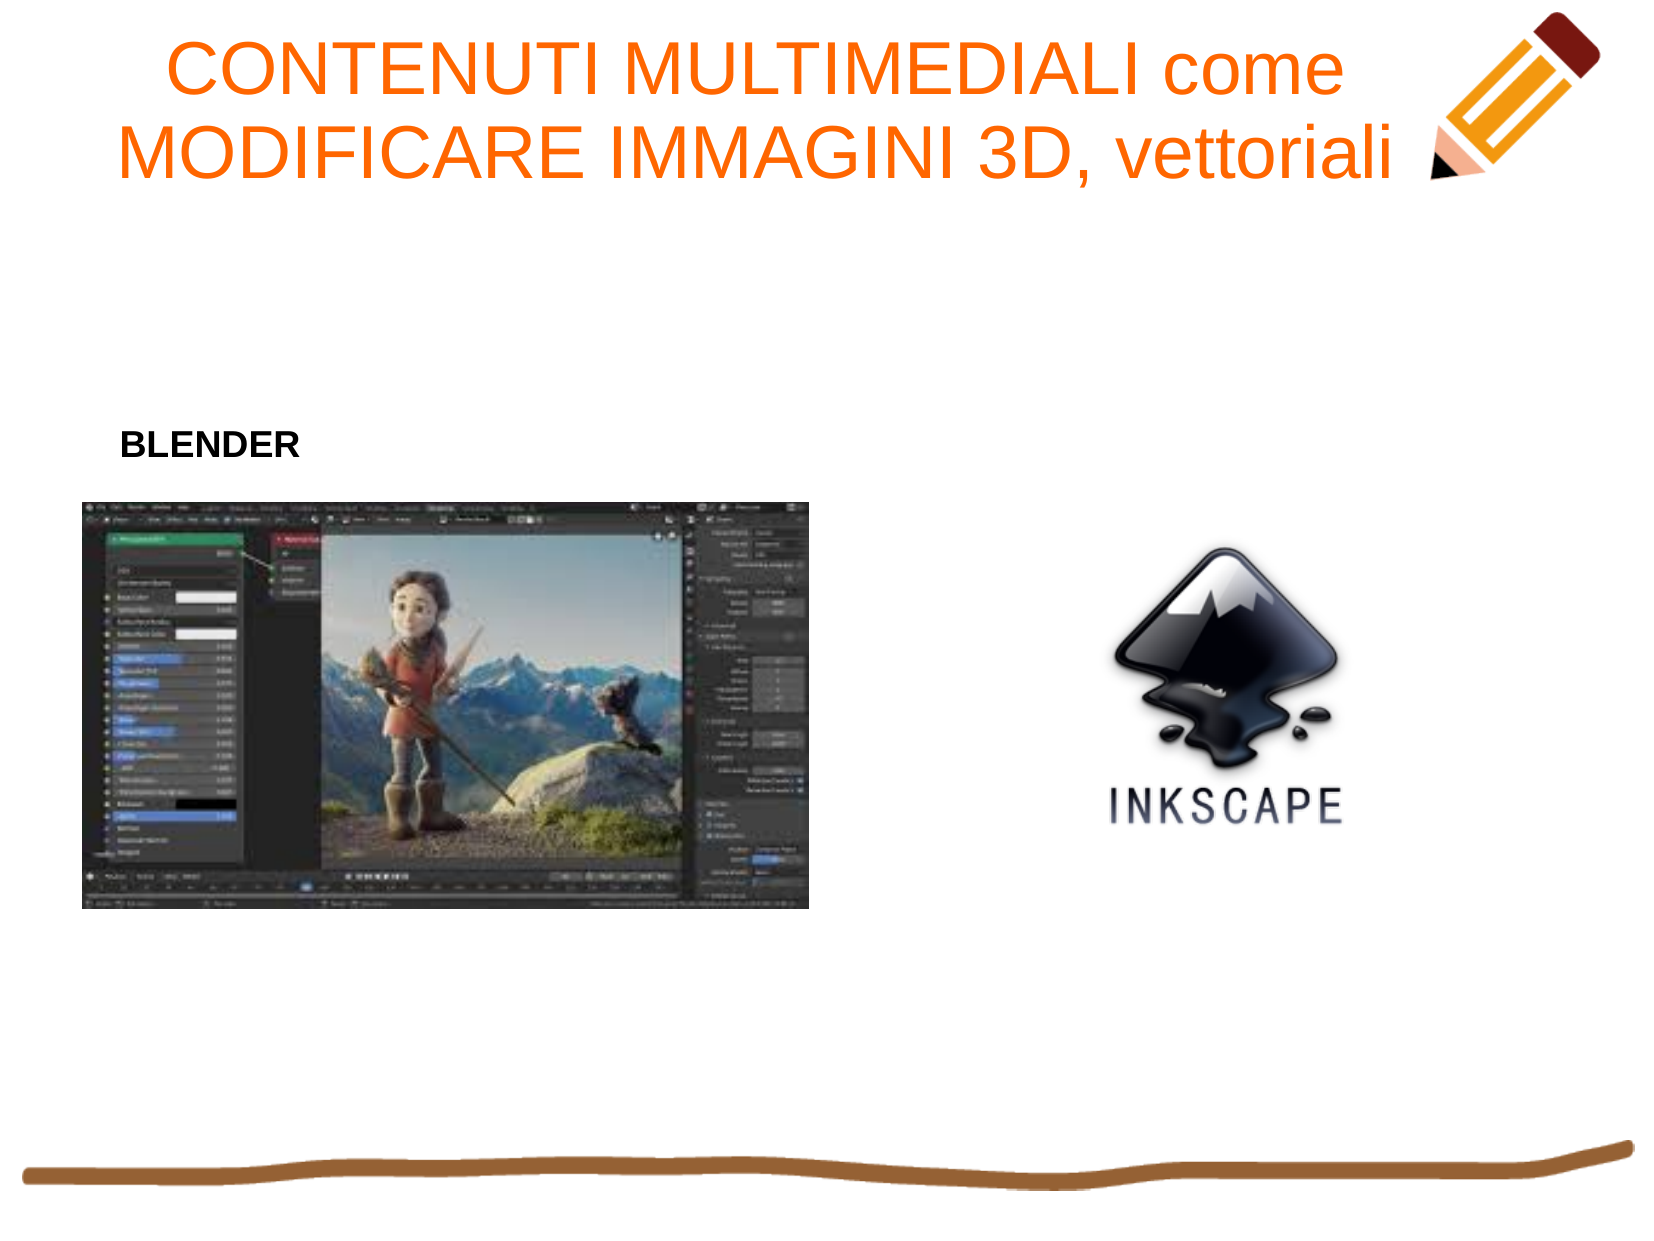

# CONTENUTI MULTIMEDIALI come MODIFICARE IMMAGINI 3D, vettoriali
BLENDER